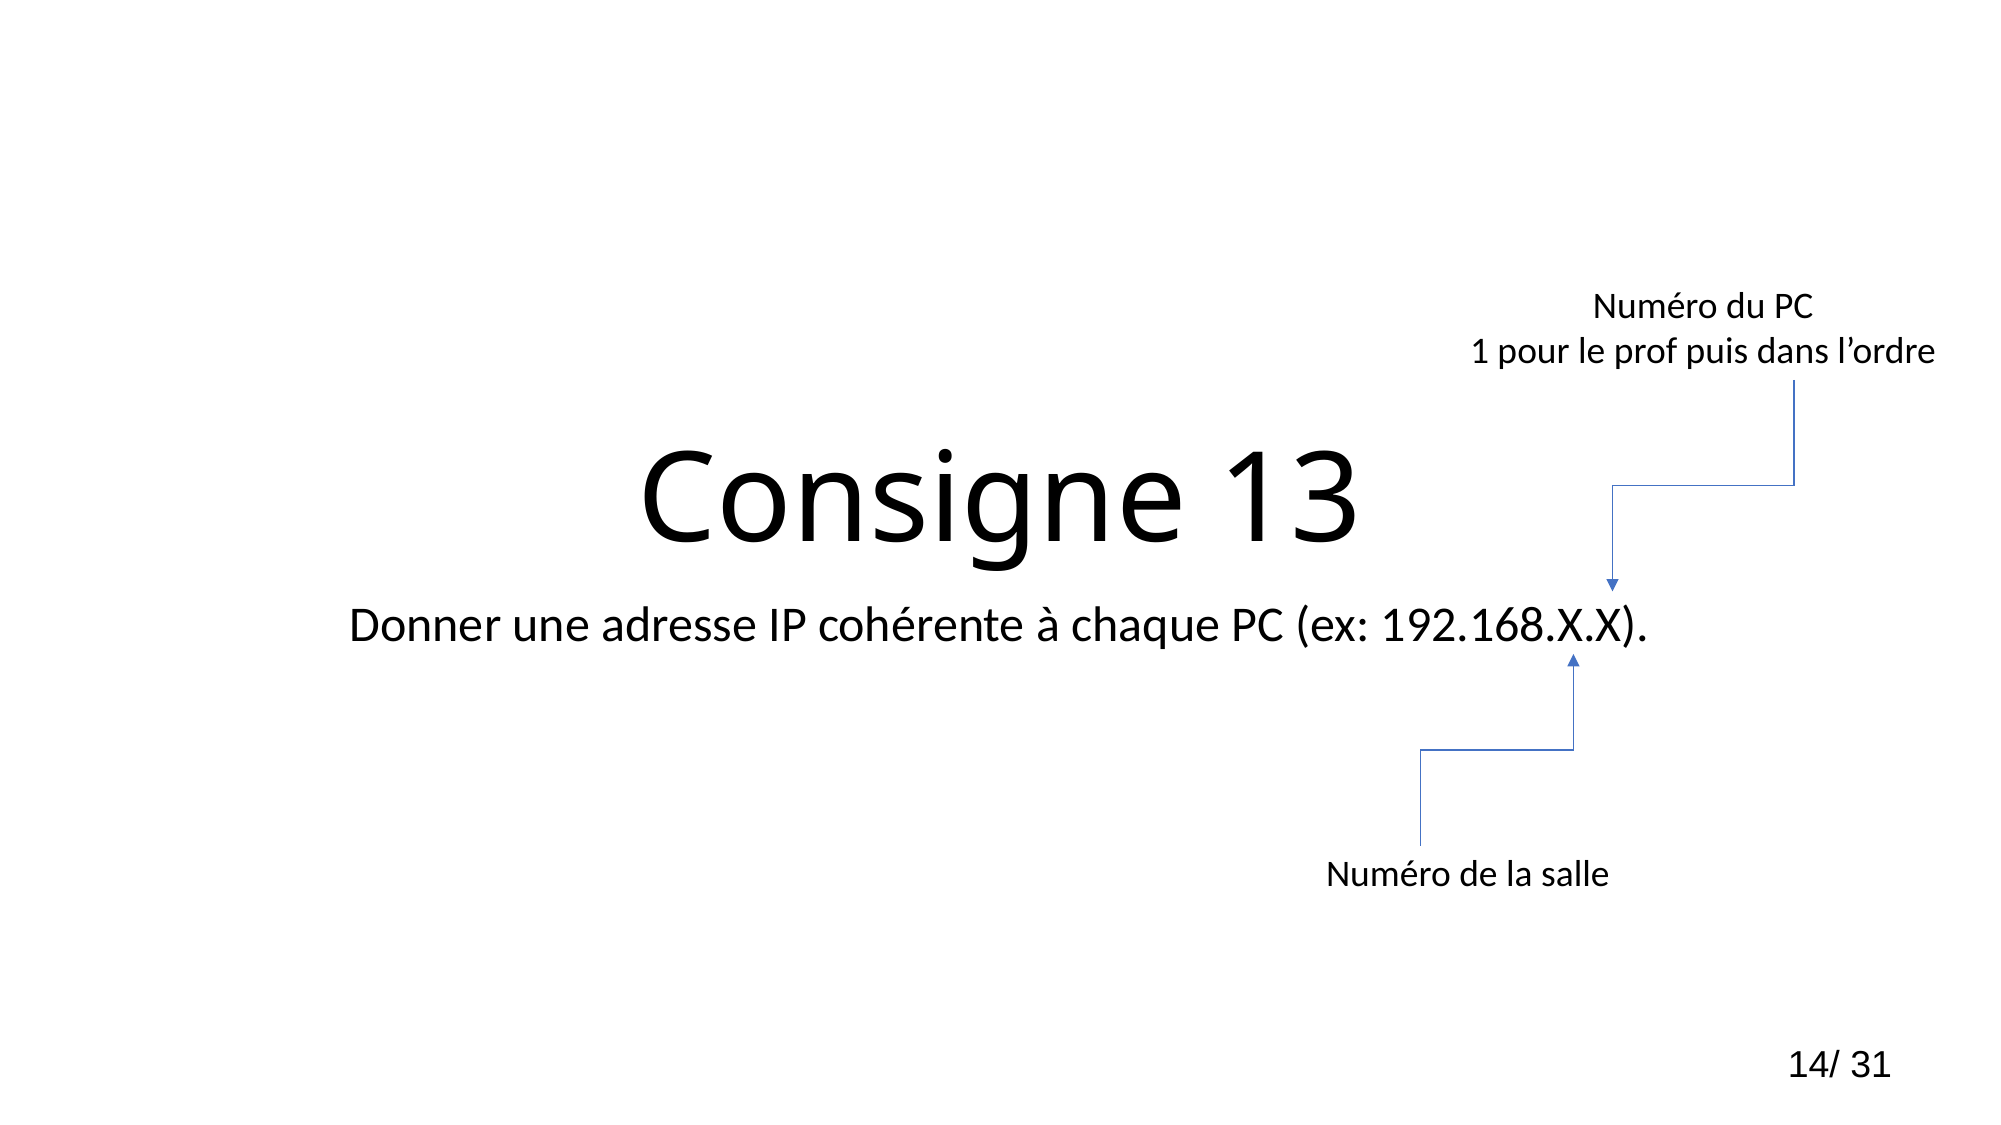

# Consigne 13
Numéro du PC
1 pour le prof puis dans l’ordre
Donner une adresse IP cohérente à chaque PC (ex: 192.168.X.X).
Numéro de la salle